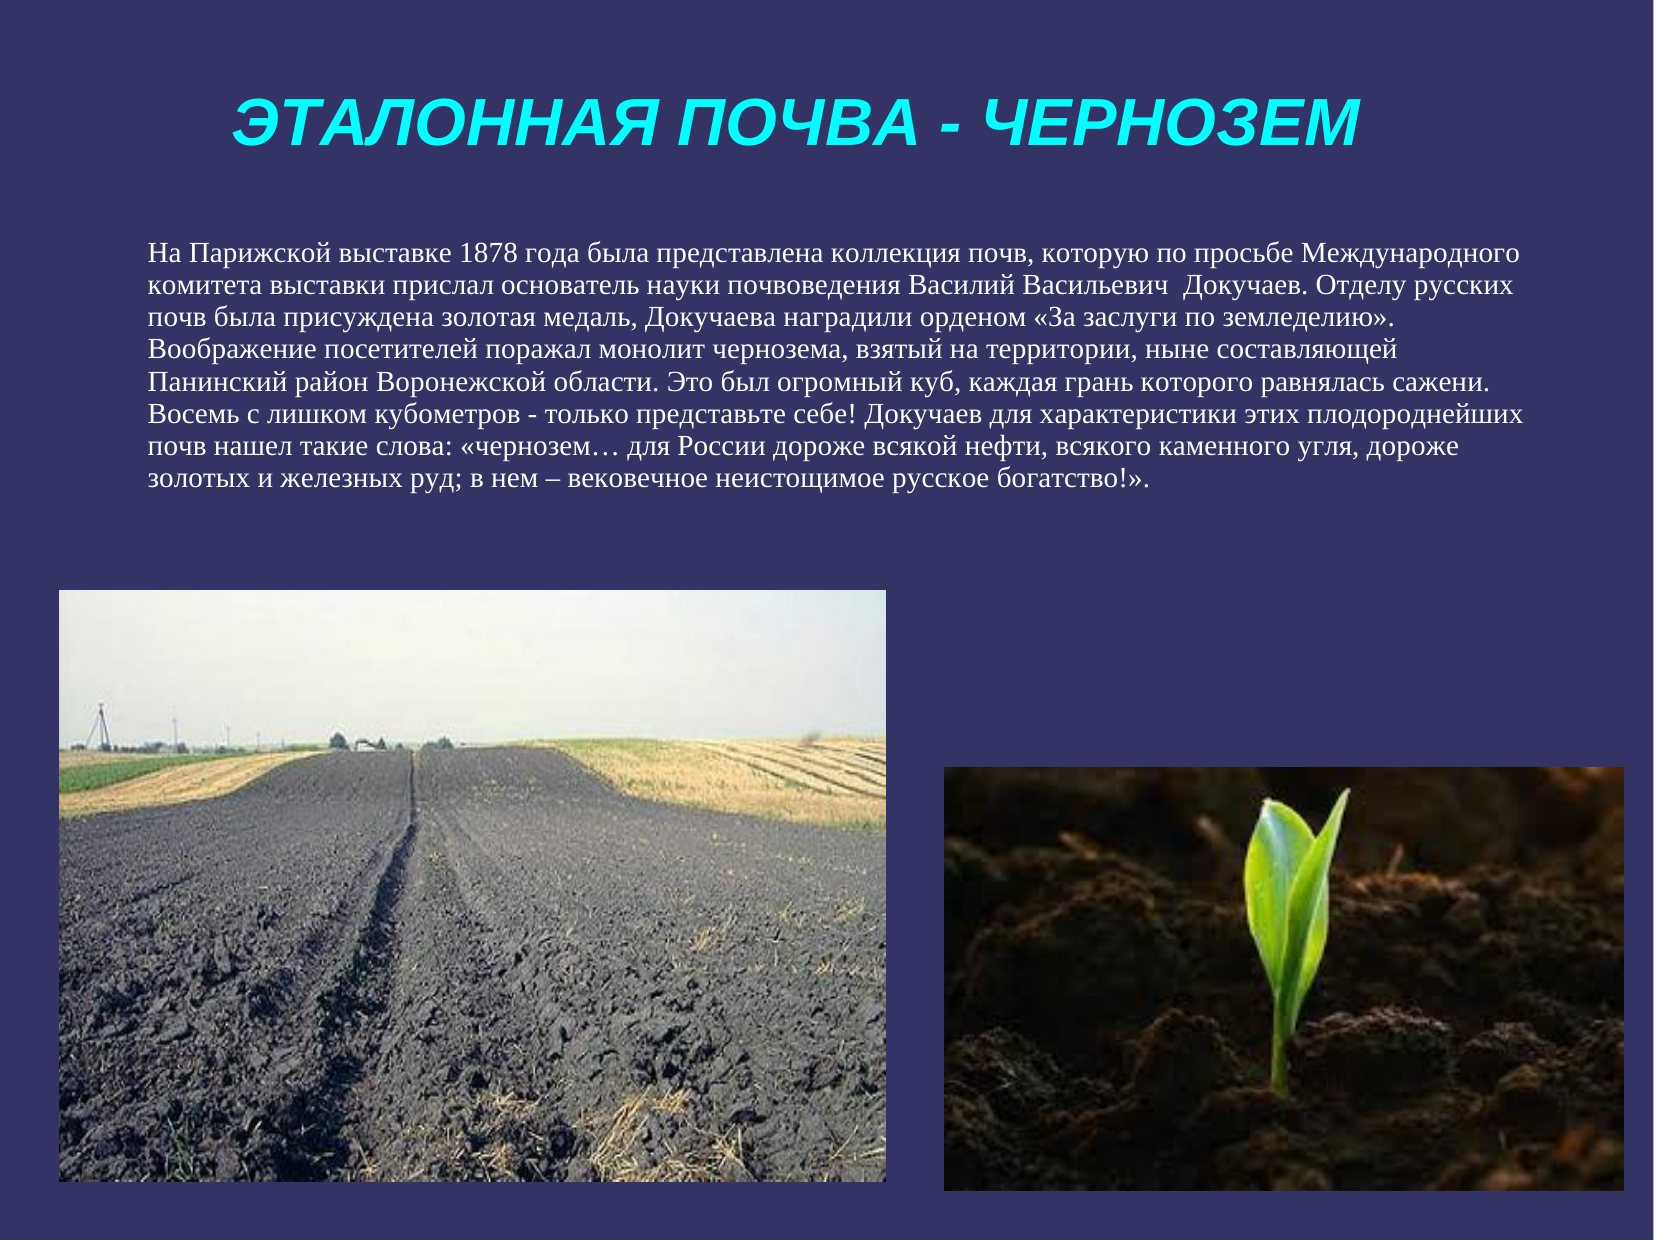

# ЭТАЛОННАЯ ПОЧВА - ЧЕРНОЗЕМ
На Парижской выставке 1878 года была представлена коллекция почв, которую по просьбе Международного комитета выставки прислал основатель науки почвоведения Василий Васильевич Докучаев. Отделу русских почв была присуждена золотая медаль, Докучаева наградили орденом «За заслуги по земледелию». Воображение посетителей поражал монолит чернозема, взятый на территории, ныне составляющей Панинский район Воронежской области. Это был огромный куб, каждая грань которого равнялась сажени. Восемь с лишком кубометров - только представьте себе! Докучаев для характеристики этих плодороднейших почв нашел такие слова: «чернозем… для России дороже всякой нефти, всякого каменного угля, дороже золотых и железных руд; в нем – вековечное неистощимое русское богатство!».